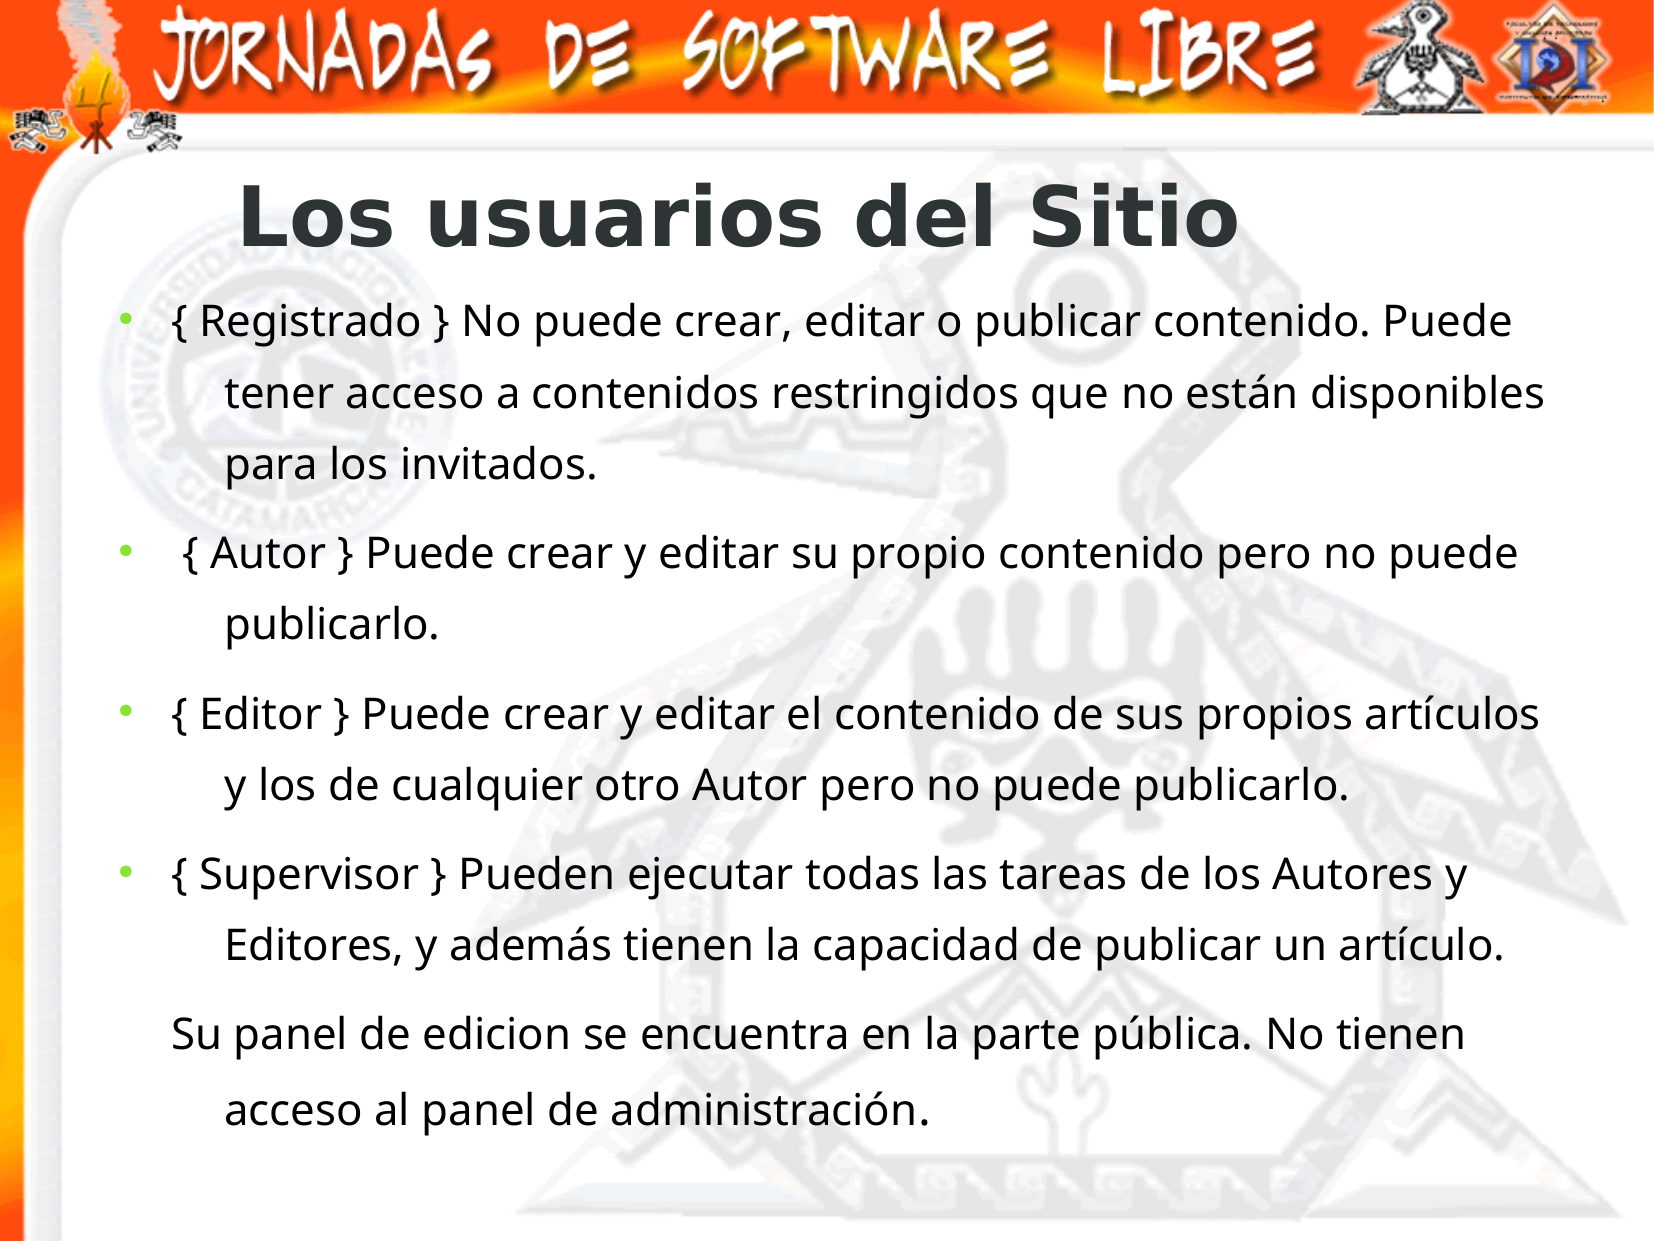

# Los usuarios del Sitio
{ Registrado } No puede crear, editar o publicar contenido. Puede tener acceso a contenidos restringidos que no están disponibles para los invitados.
 { Autor } Puede crear y editar su propio contenido pero no puede publicarlo.
{ Editor } Puede crear y editar el contenido de sus propios artículos y los de cualquier otro Autor pero no puede publicarlo.
{ Supervisor } Pueden ejecutar todas las tareas de los Autores y Editores, y además tienen la capacidad de publicar un artículo.
Su panel de edicion se encuentra en la parte pública. No tienen acceso al panel de administración.